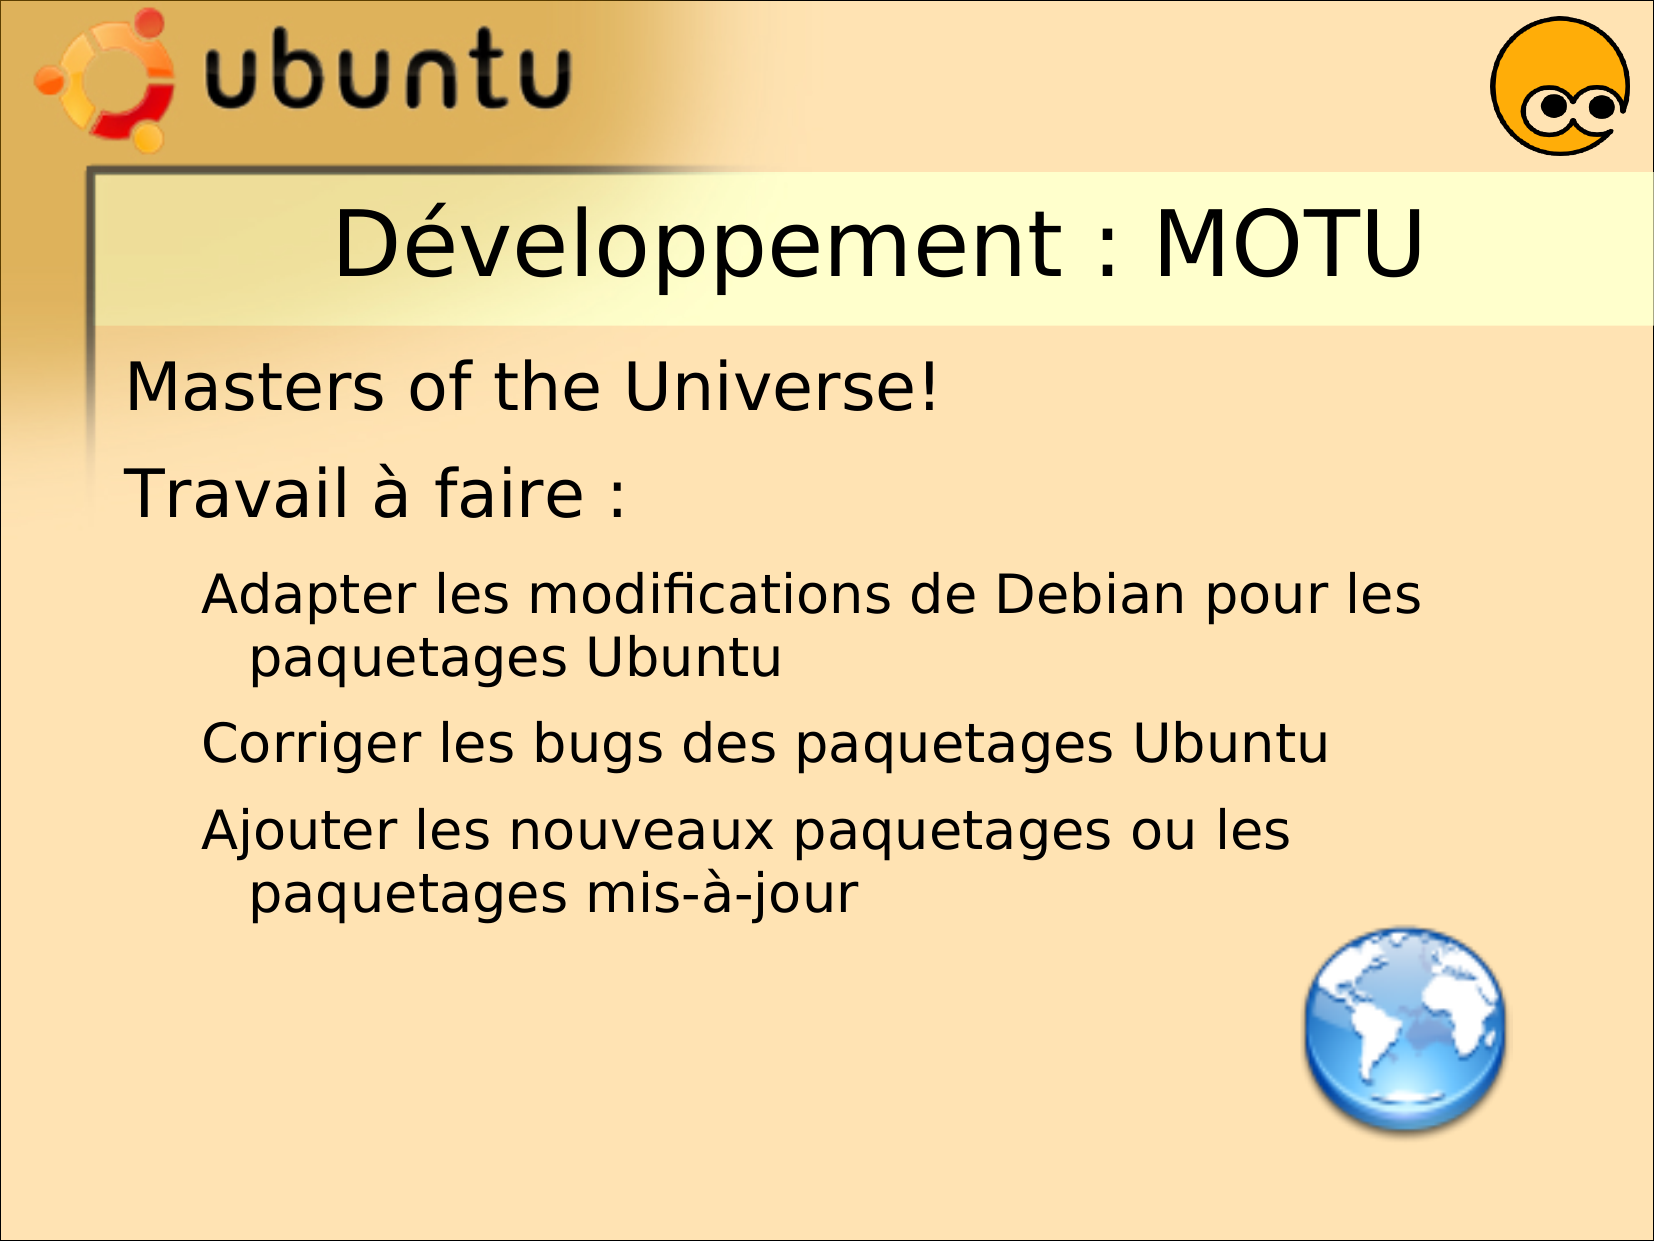

# Développement : MOTU
Masters of the Universe!
Travail à faire :
Adapter les modifications de Debian pour les paquetages Ubuntu
Corriger les bugs des paquetages Ubuntu
Ajouter les nouveaux paquetages ou les paquetages mis-à-jour